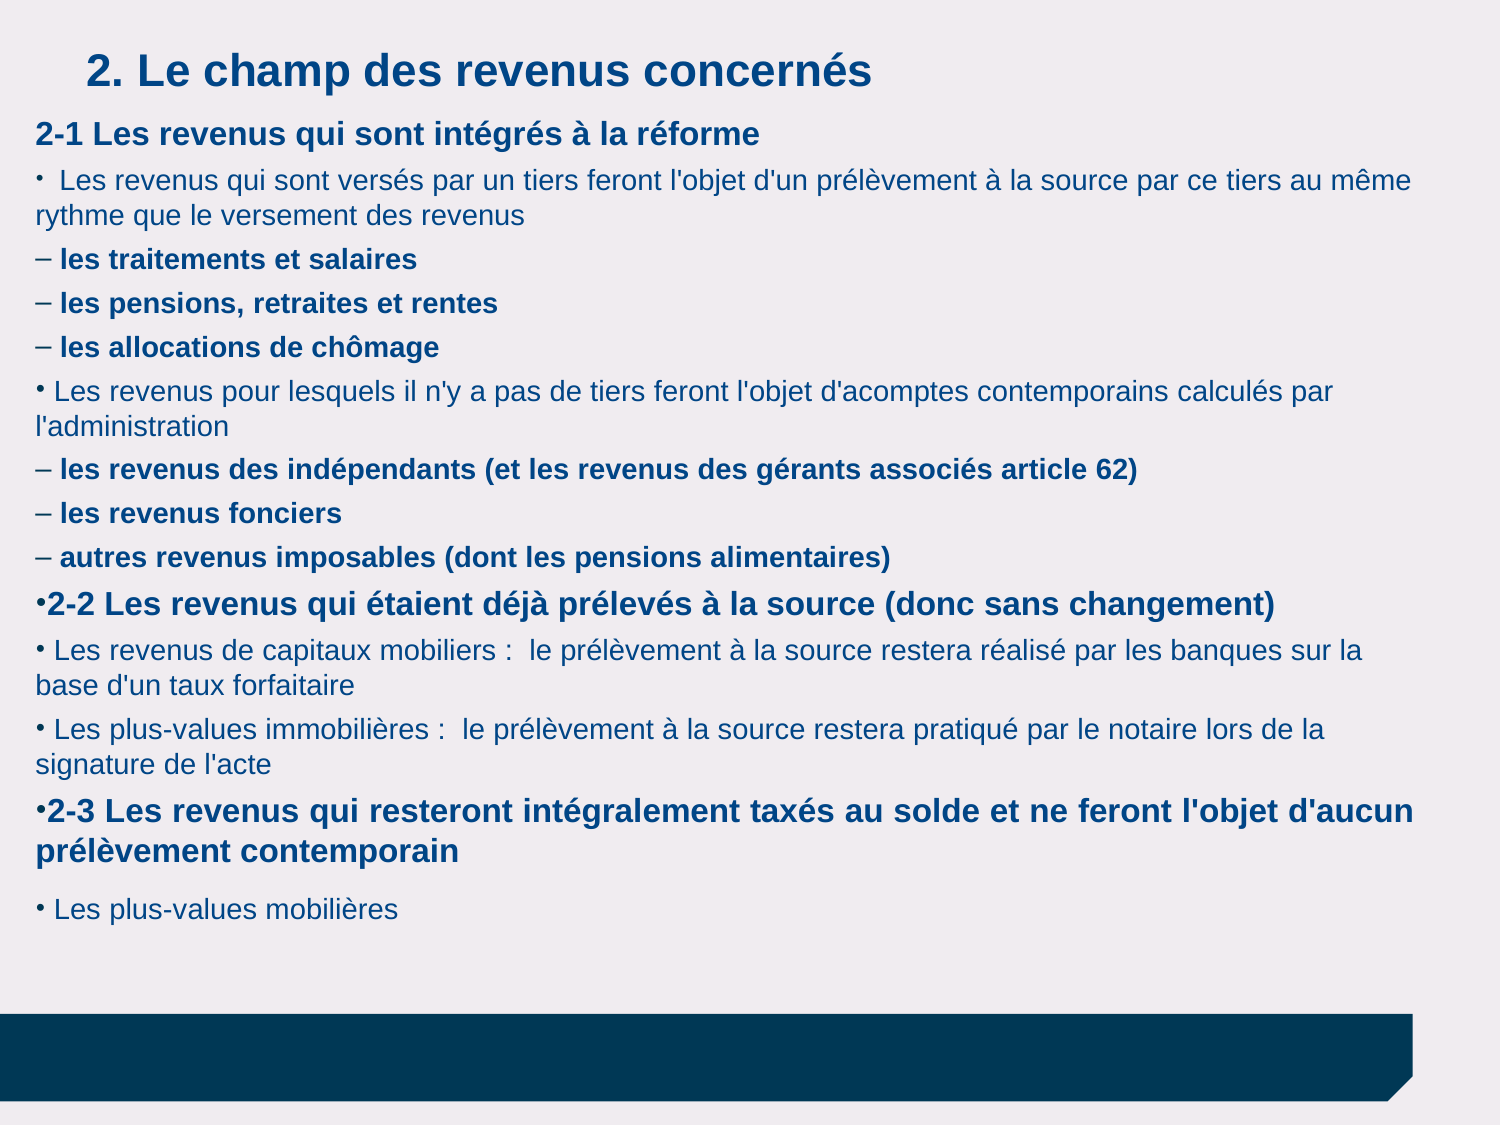

# 2. Le champ des revenus concernés
2-1 Les revenus qui sont intégrés à la réforme
 Les revenus qui sont versés par un tiers feront l'objet d'un prélèvement à la source par ce tiers au même rythme que le versement des revenus
 les traitements et salaires
 les pensions, retraites et rentes
 les allocations de chômage
 Les revenus pour lesquels il n'y a pas de tiers feront l'objet d'acomptes contemporains calculés par l'administration
 les revenus des indépendants (et les revenus des gérants associés article 62)
 les revenus fonciers
 autres revenus imposables (dont les pensions alimentaires)
2-2 Les revenus qui étaient déjà prélevés à la source (donc sans changement)
 Les revenus de capitaux mobiliers : le prélèvement à la source restera réalisé par les banques sur la base d'un taux forfaitaire
 Les plus-values immobilières : le prélèvement à la source restera pratiqué par le notaire lors de la signature de l'acte
2-3 Les revenus qui resteront intégralement taxés au solde et ne feront l'objet d'aucun prélèvement contemporain
 Les plus-values mobilières